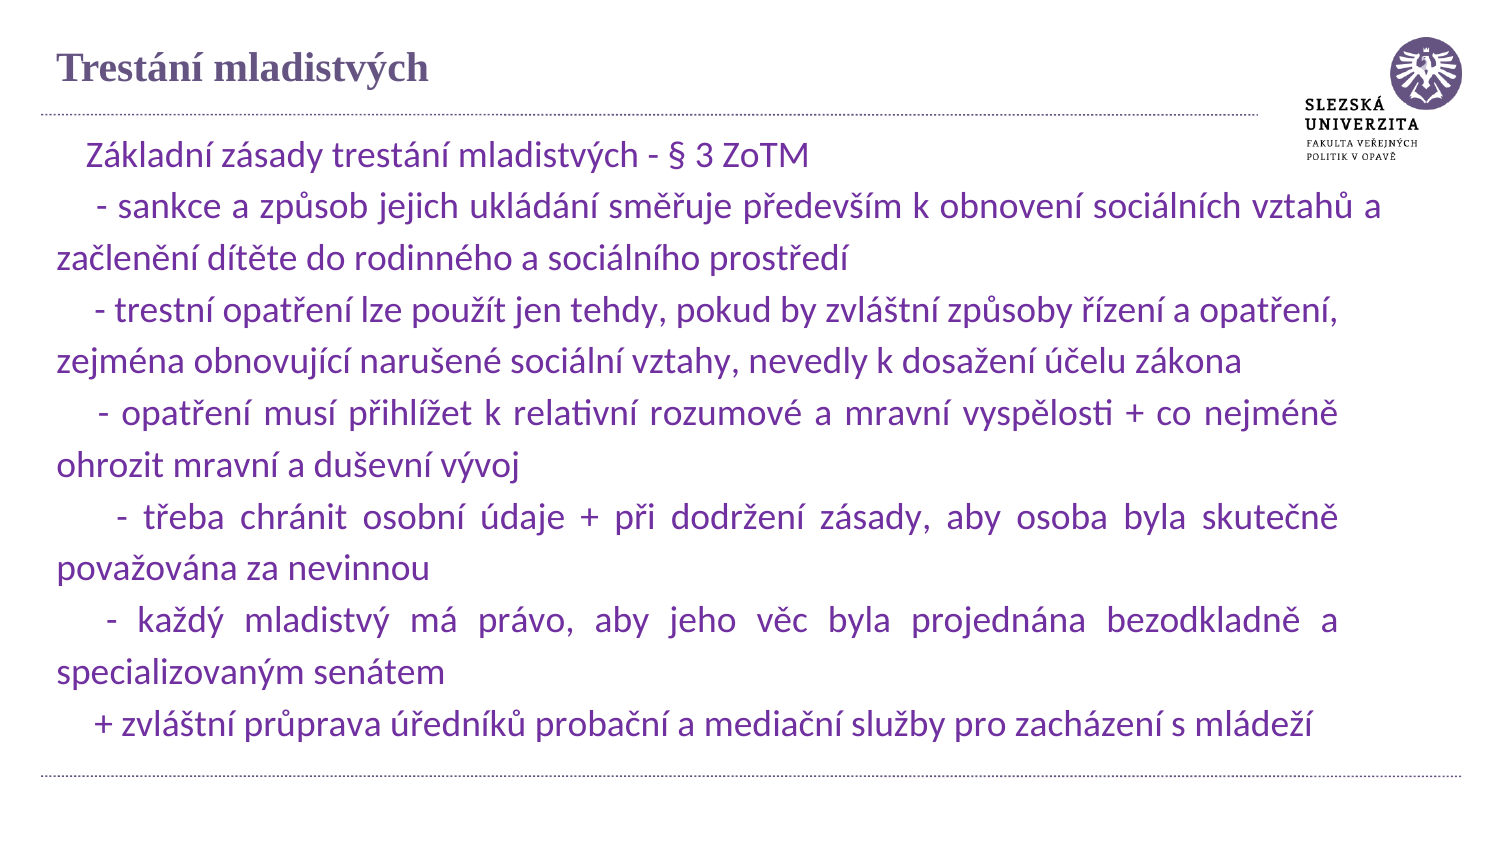

# Trestání mladistvých
Základní zásady trestání mladistvých - § 3 ZoTM
 - sankce a způsob jejich ukládání směřuje především k obnovení sociálních vztahů a začlenění dítěte do rodinného a sociálního prostředí
 - trestní opatření lze použít jen tehdy, pokud by zvláštní způsoby řízení a opatření, zejména obnovující narušené sociální vztahy, nevedly k dosažení účelu zákona
 - opatření musí přihlížet k relativní rozumové a mravní vyspělosti + co nejméně ohrozit mravní a duševní vývoj
 - třeba chránit osobní údaje + při dodržení zásady, aby osoba byla skutečně považována za nevinnou
 - každý mladistvý má právo, aby jeho věc byla projednána bezodkladně a specializovaným senátem
 + zvláštní průprava úředníků probační a mediační služby pro zacházení s mládeží